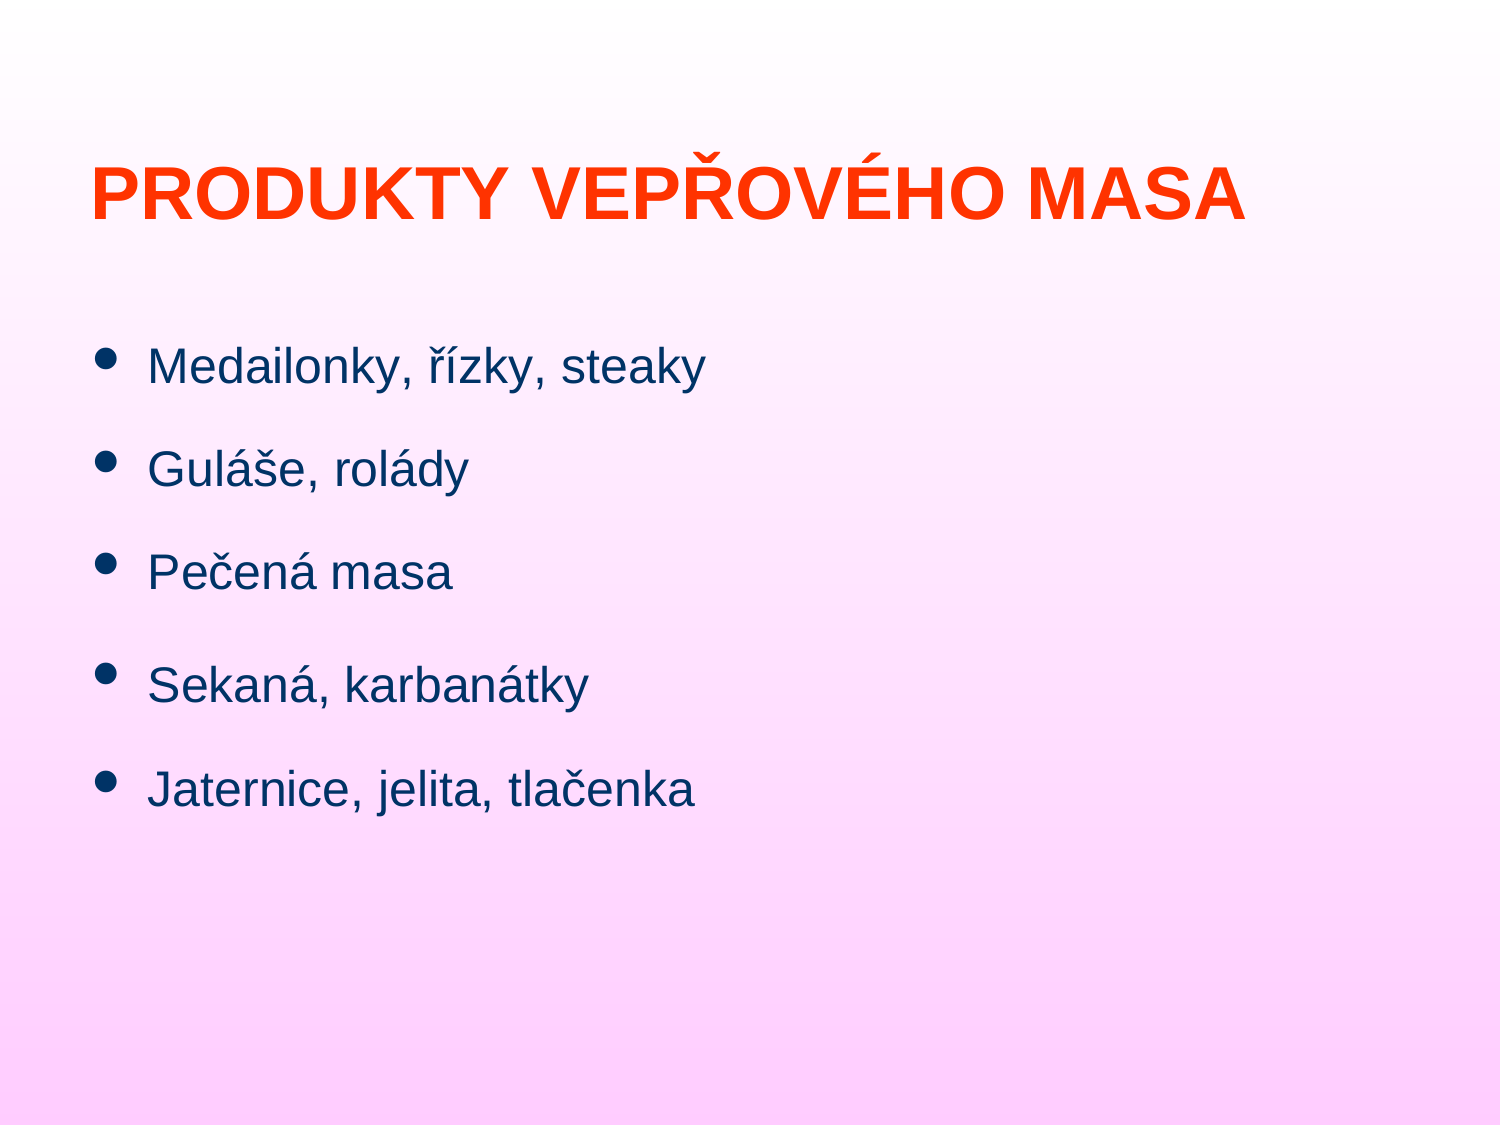

# PRODUKTY VEPŘOVÉHO MASA
Medailonky, řízky, steaky
Guláše, rolády
Pečená masa
Sekaná, karbanátky
Jaternice, jelita, tlačenka